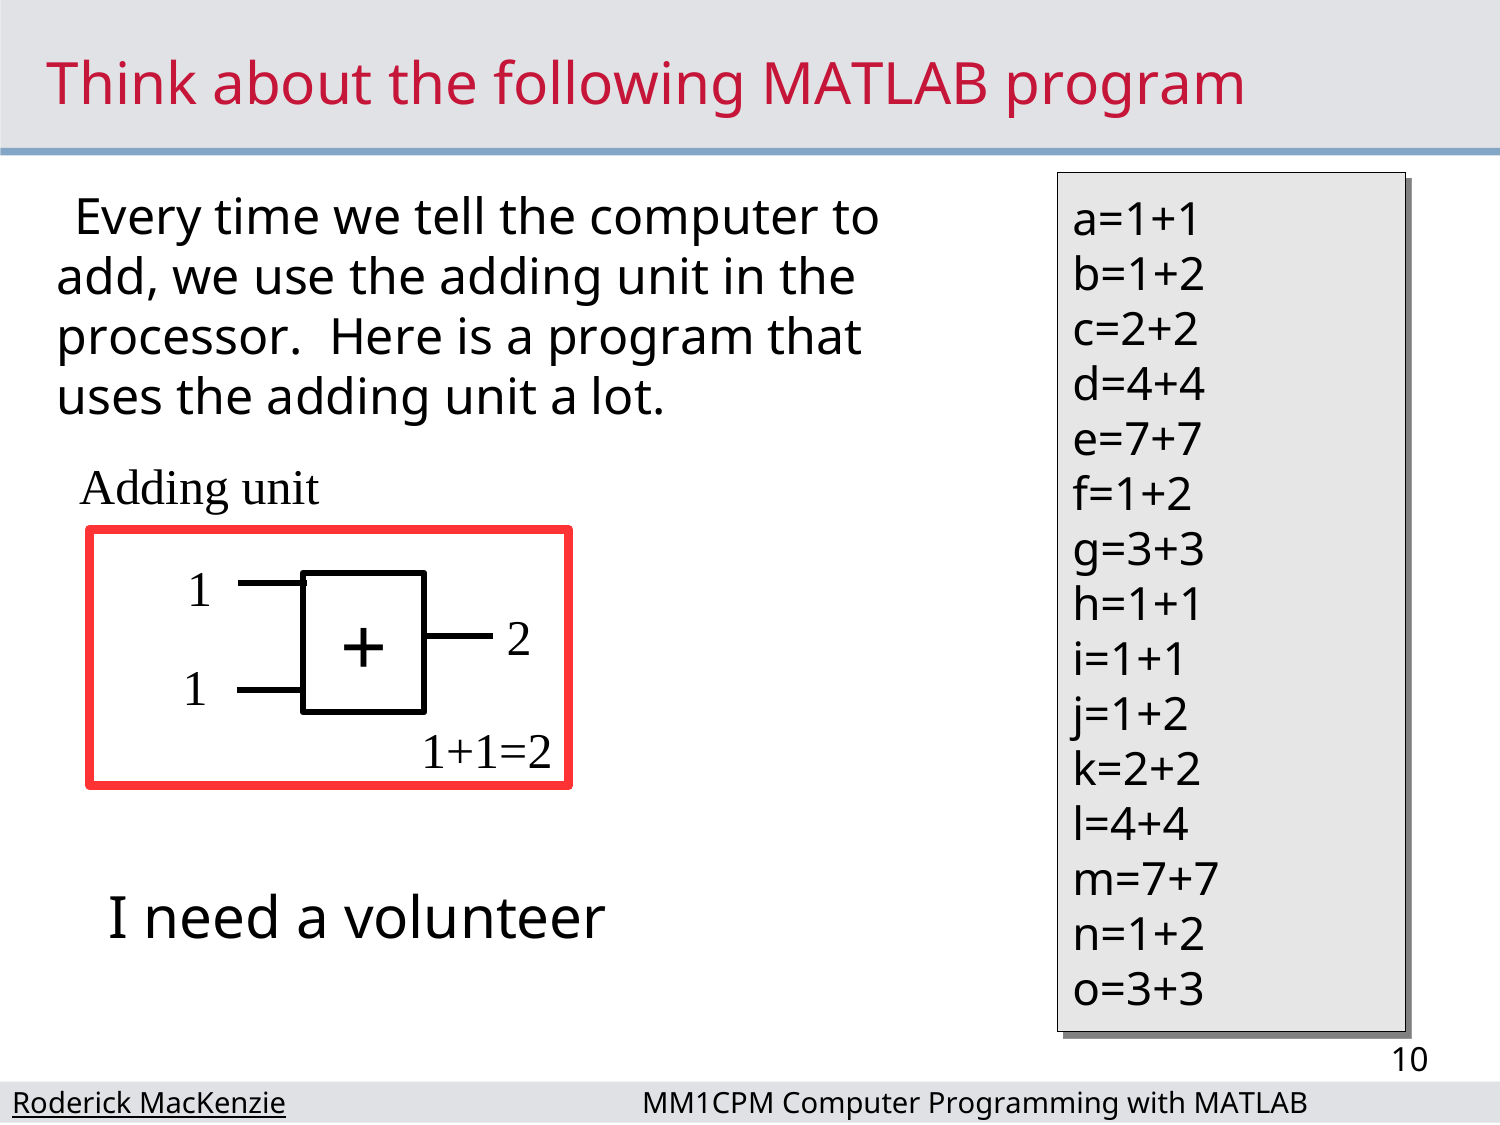

# Think about the following MATLAB program
a=1+1
b=1+2
c=2+2
d=4+4
e=7+7
f=1+2
g=3+3
h=1+1
i=1+1
j=1+2
k=2+2
l=4+4
m=7+7
n=1+2
o=3+3
Every time we tell the computer to add, we use the adding unit in the processor. Here is a program that uses the adding unit a lot.
Adding unit
1
+
2
1
1+1=2
I need a volunteer